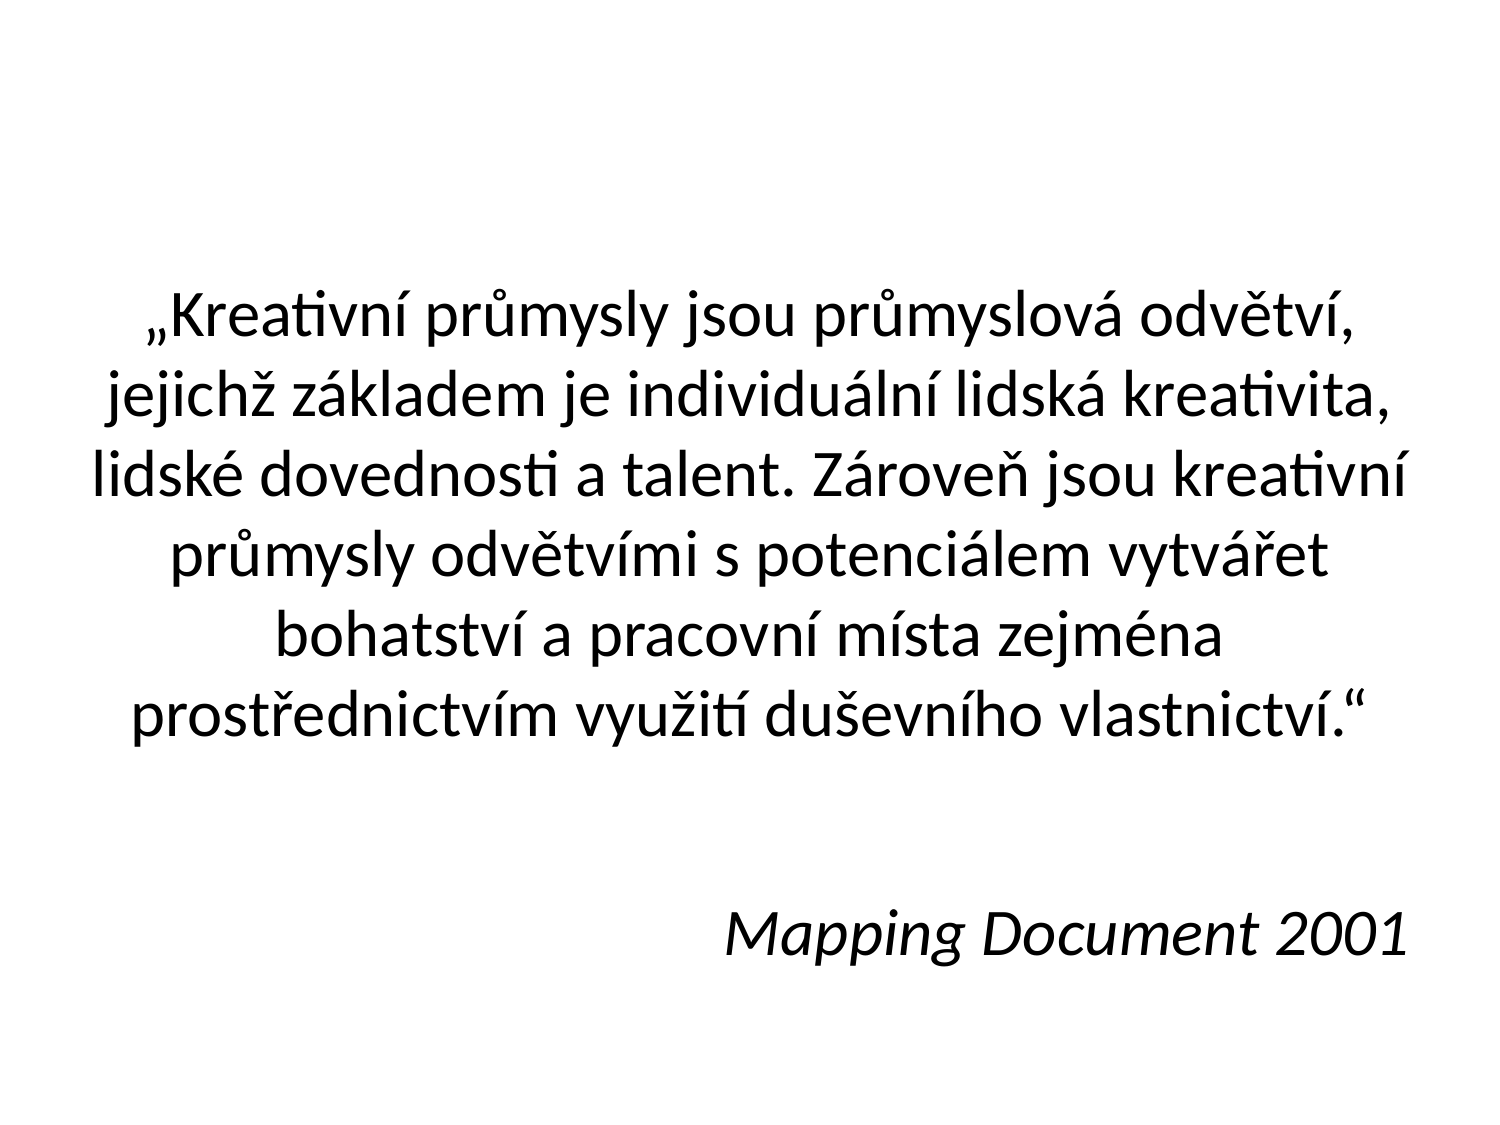

#
„Kreativní průmysly jsou průmyslová odvětví, jejichž základem je individuální lidská kreativita, lidské dovednosti a talent. Zároveň jsou kreativní průmysly odvětvími s potenciálem vytvářet bohatství a pracovní místa zejména prostřednictvím využití duševního vlastnictví.“
Mapping Document 2001